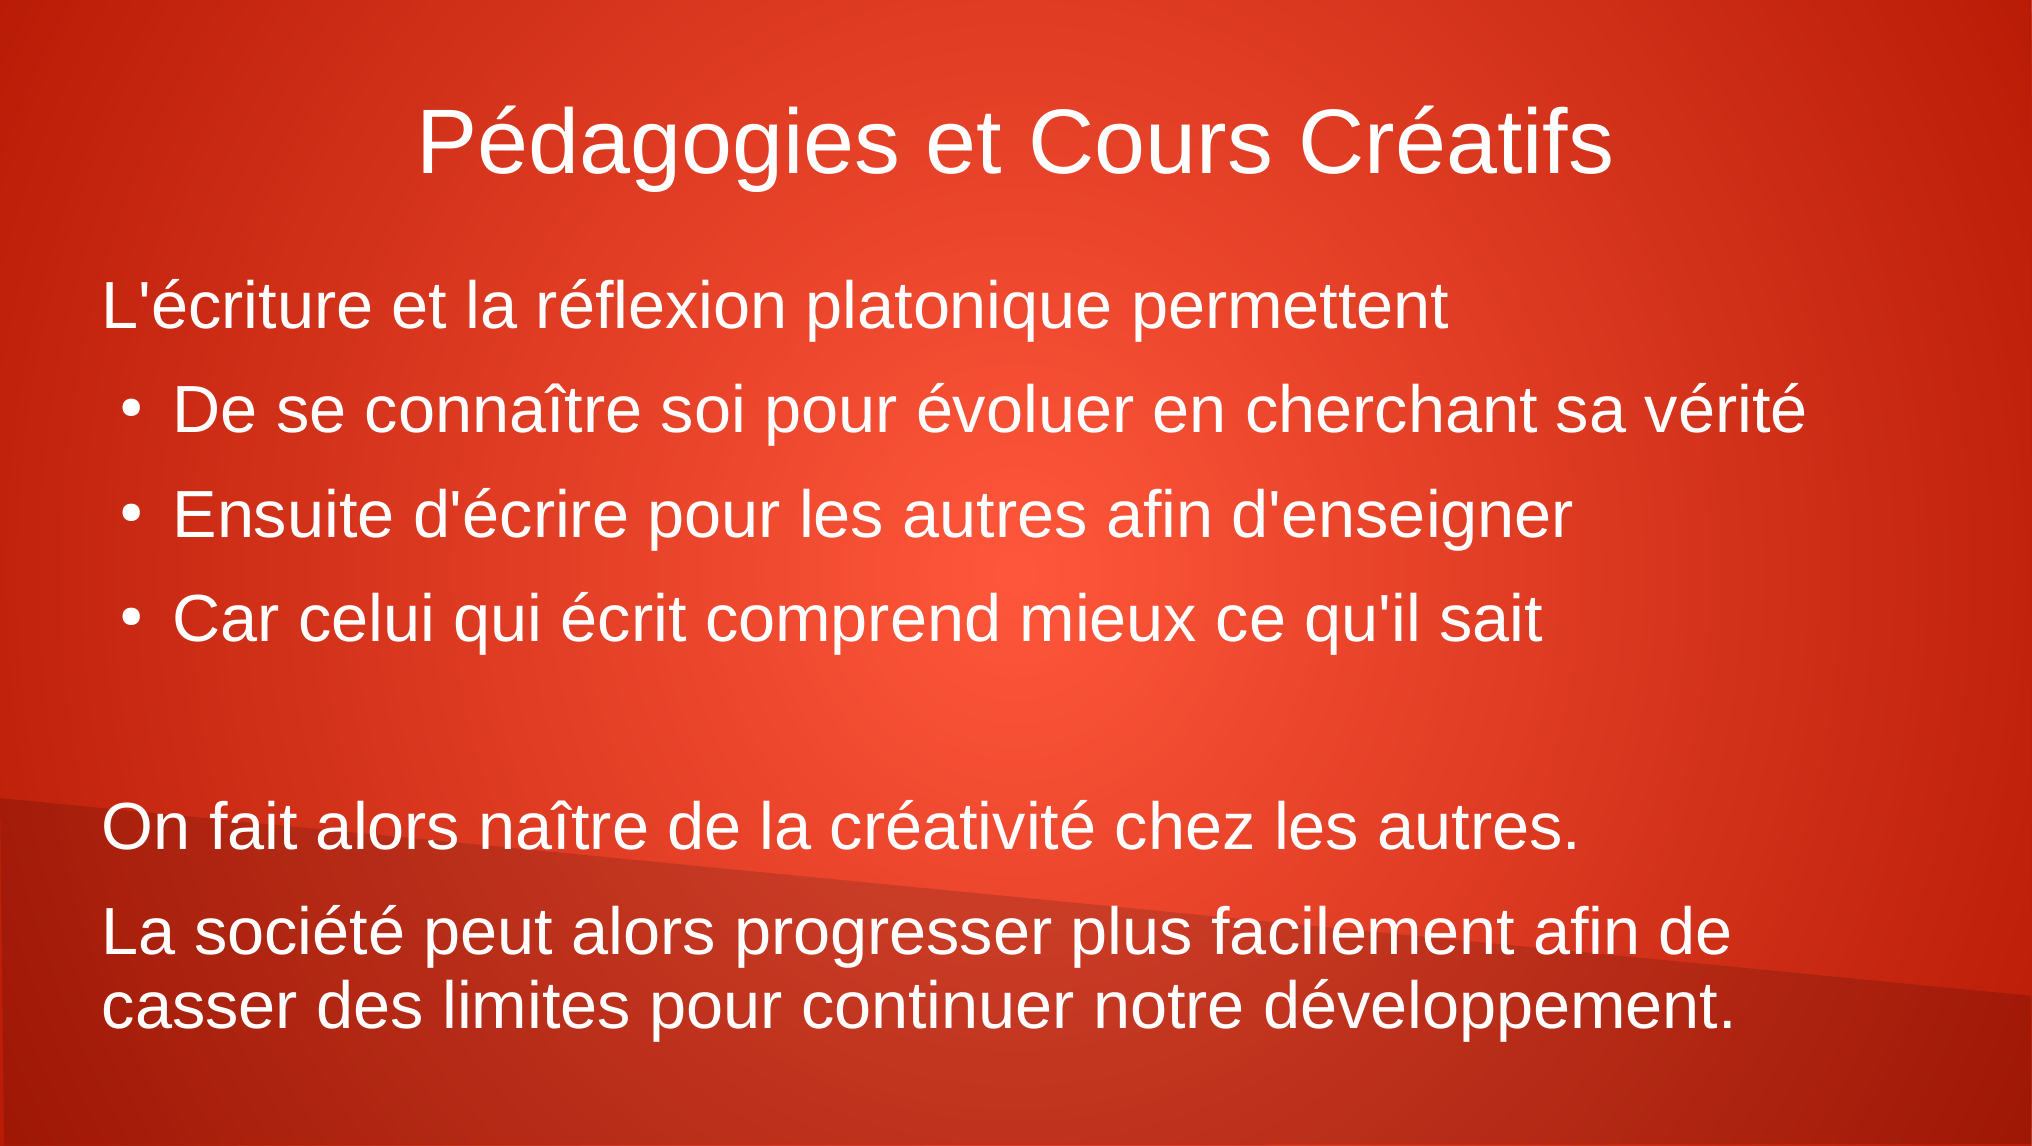

# Pédagogies et Cours Créatifs
L'écriture et la réflexion platonique permettent
De se connaître soi pour évoluer en cherchant sa vérité
Ensuite d'écrire pour les autres afin d'enseigner
Car celui qui écrit comprend mieux ce qu'il sait
On fait alors naître de la créativité chez les autres.
La société peut alors progresser plus facilement afin de casser des limites pour continuer notre développement.